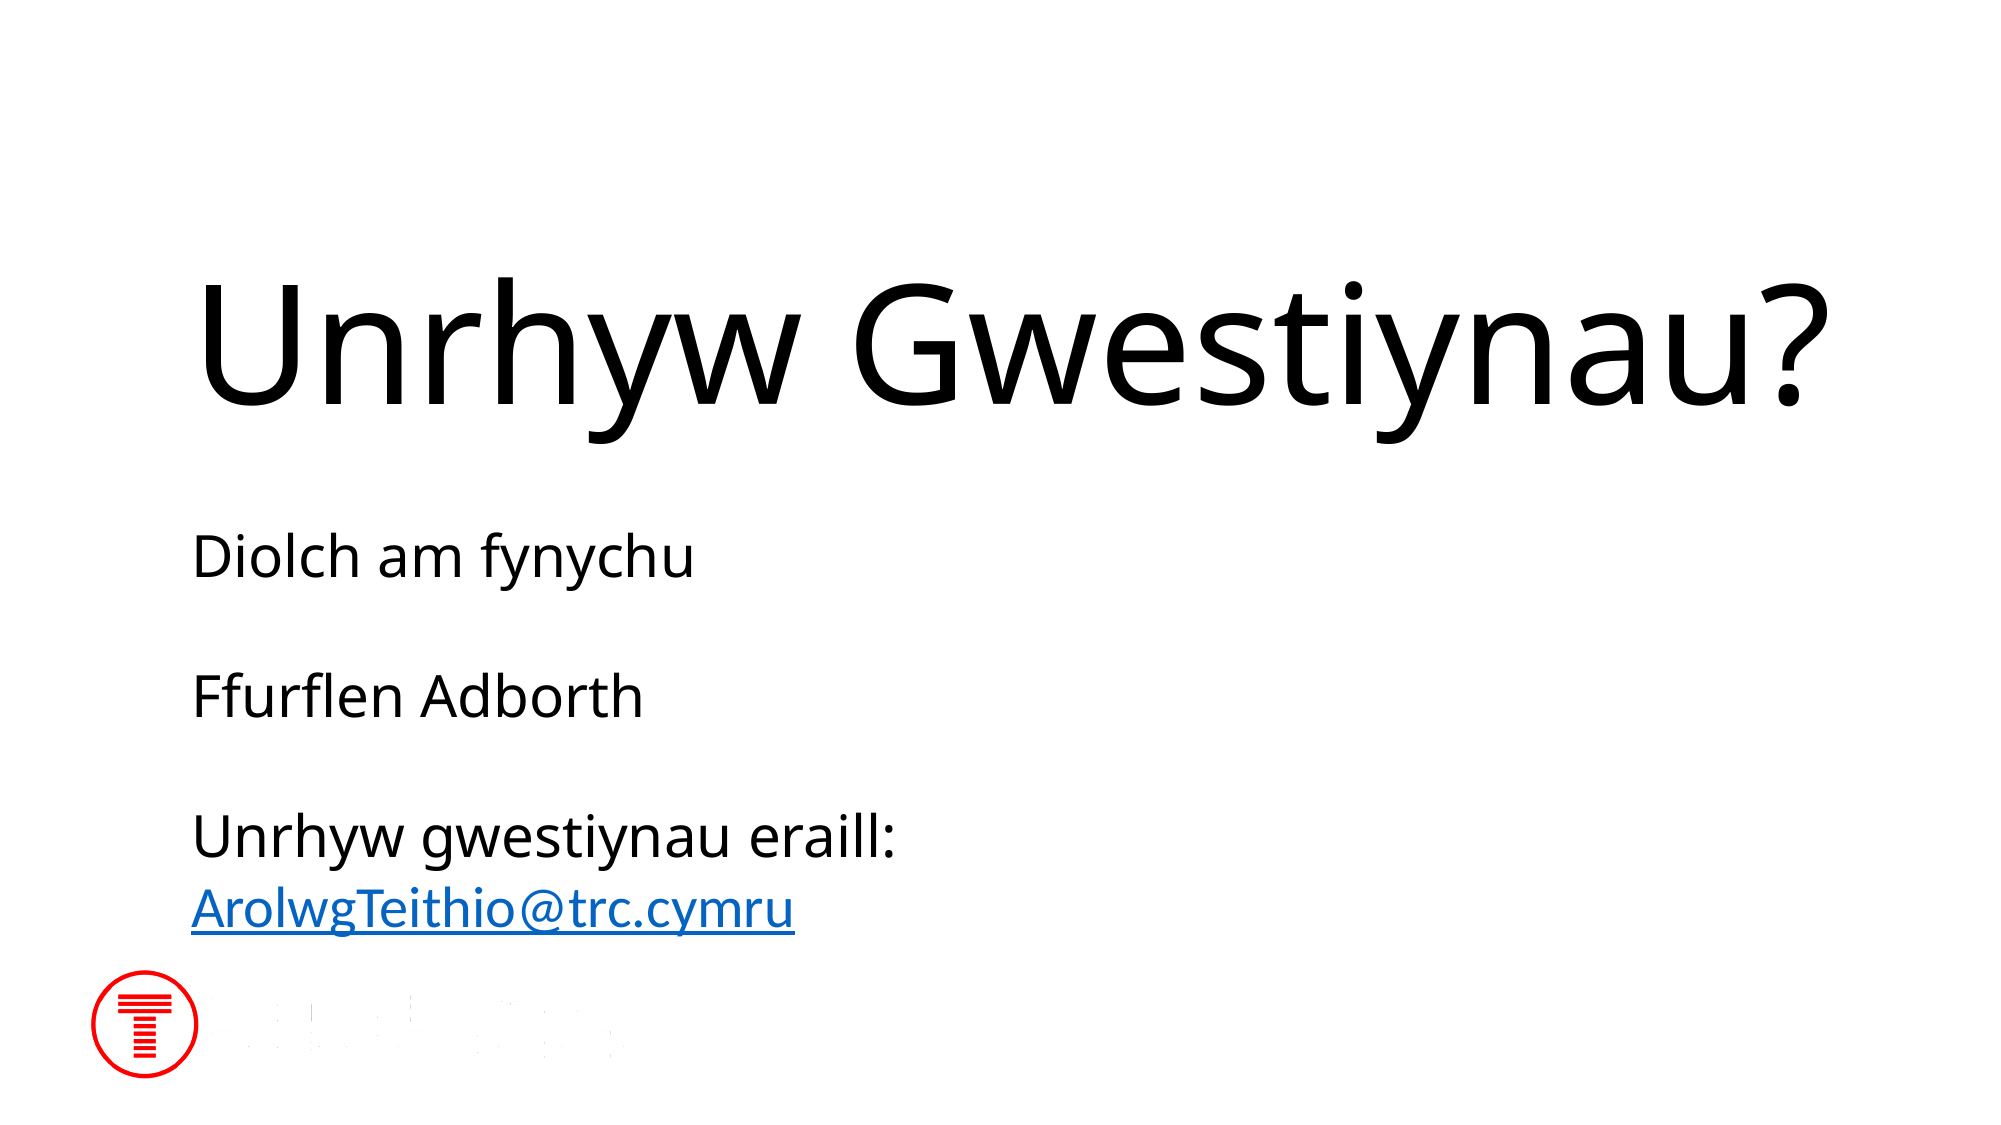

#
Unrhyw Gwestiynau?
Diolch am fynychu
Ffurflen Adborth
Unrhyw gwestiynau eraill: ArolwgTeithio@trc.cymru